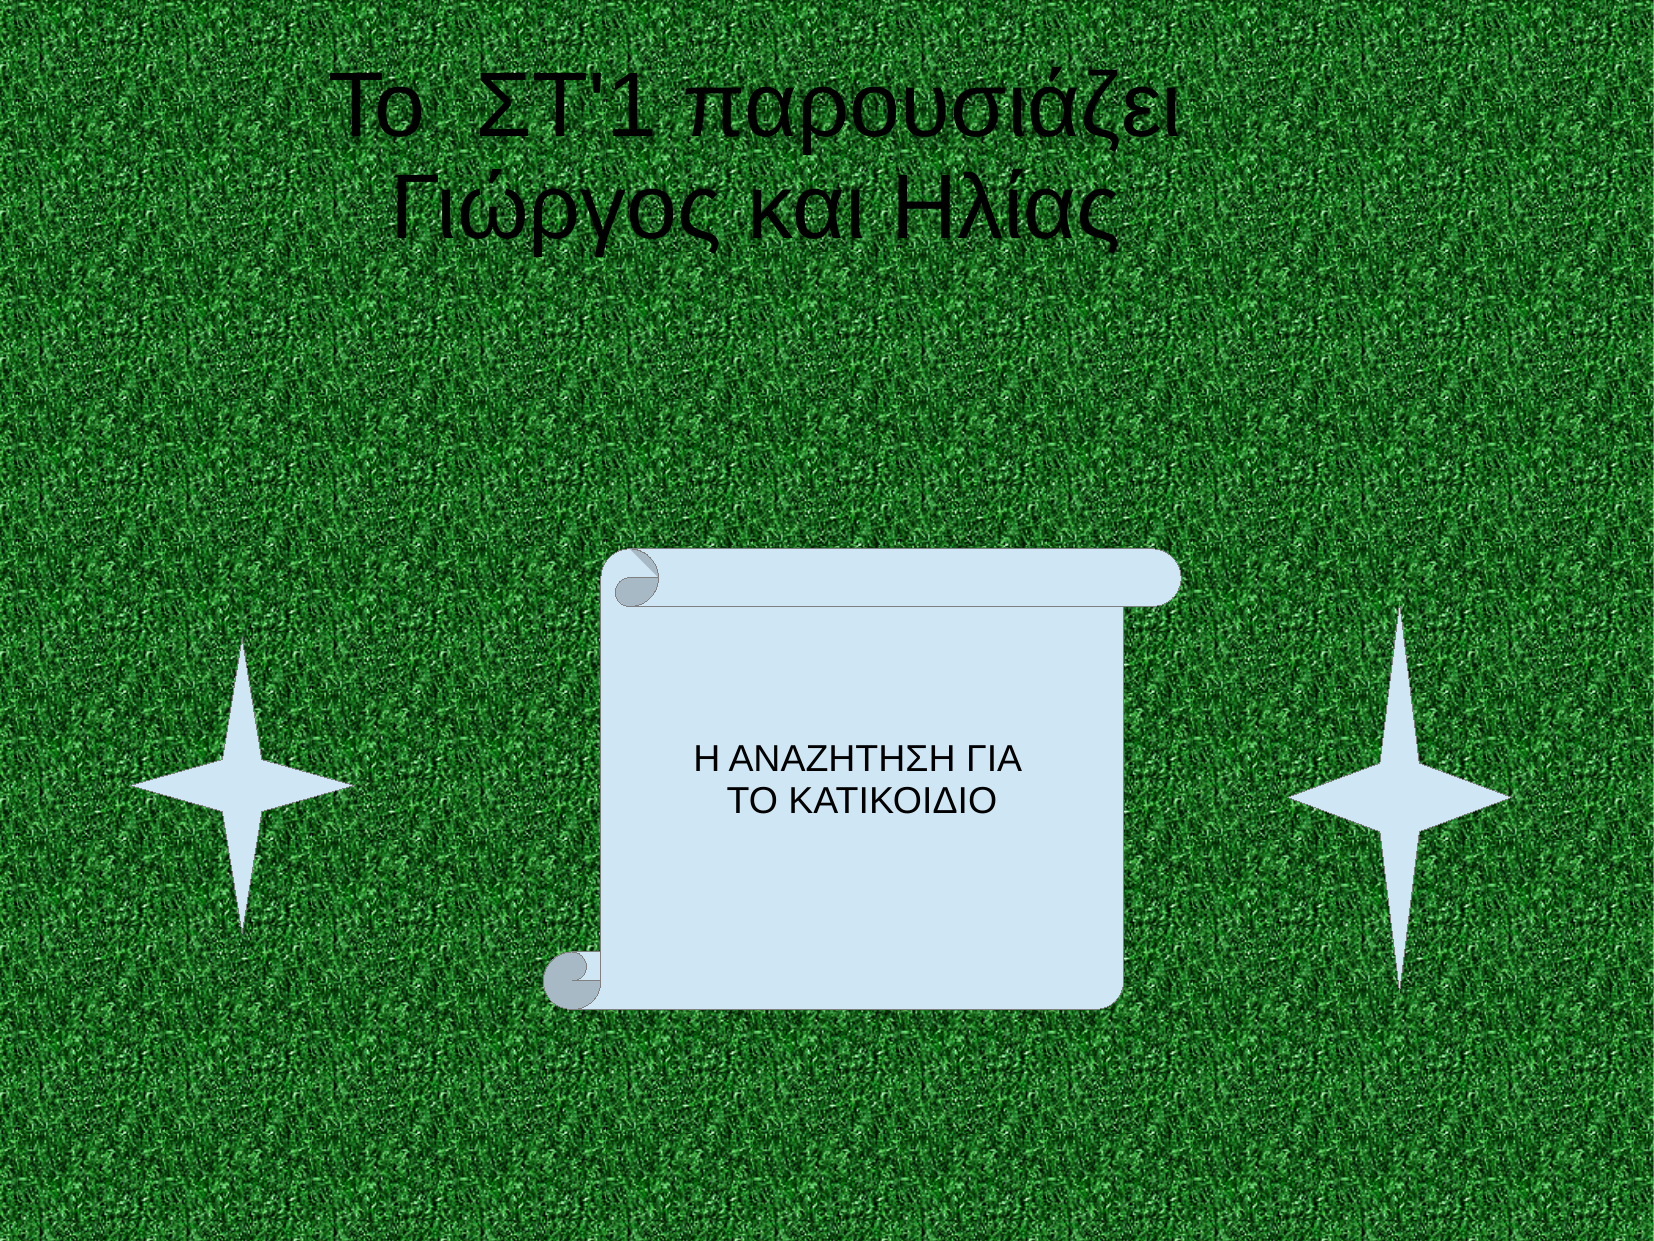

# Το ΣΤ'1 παρουσιάζει Γιώργος και Ηλίας
Η ΑΝΑΖΗΤΗΣΗ ΓΙΑ
ΤΟ ΚΑΤΙΚΟΙΔΙΟ